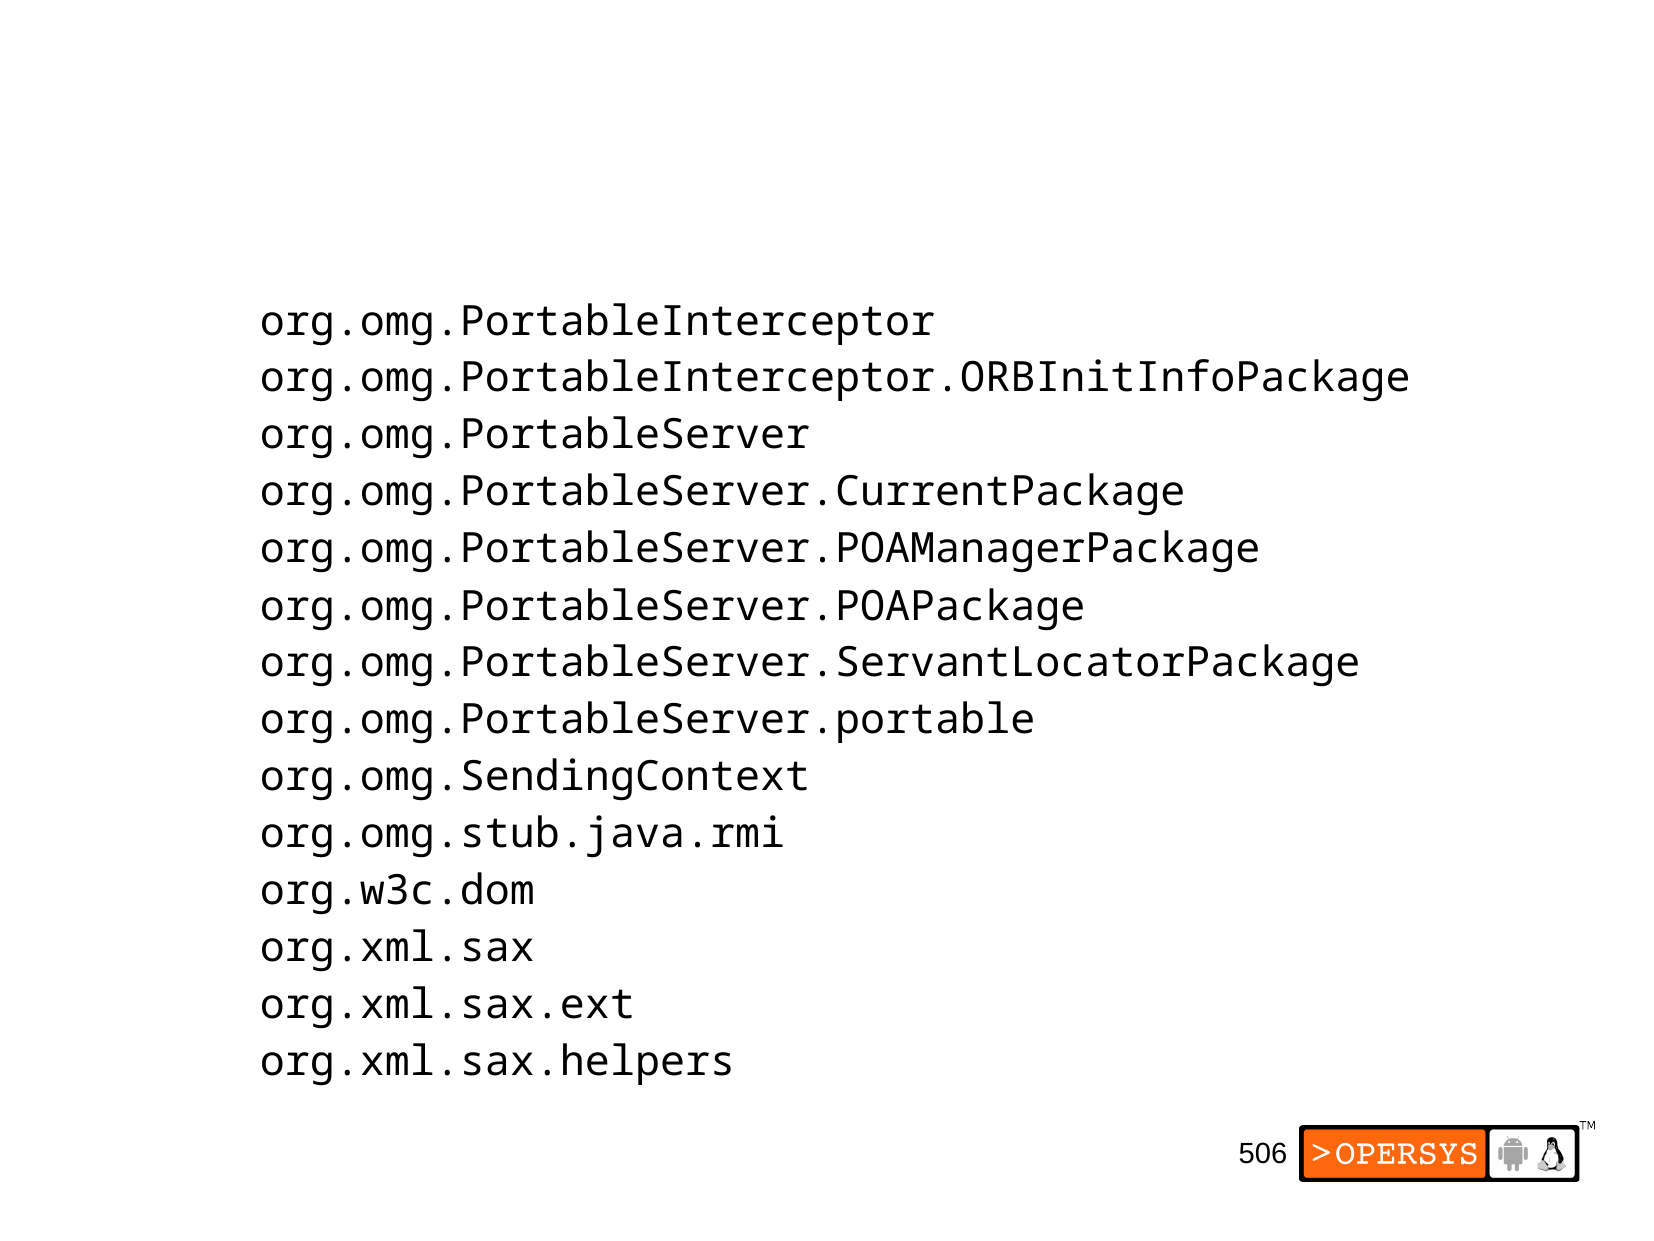

# org.omg.PortableInterceptor
org.omg.PortableInterceptor.ORBInitInfoPackage
org.omg.PortableServer
org.omg.PortableServer.CurrentPackage
org.omg.PortableServer.POAManagerPackage
org.omg.PortableServer.POAPackage
org.omg.PortableServer.ServantLocatorPackage
org.omg.PortableServer.portable
org.omg.SendingContext
org.omg.stub.java.rmi
org.w3c.dom
org.xml.sax
org.xml.sax.ext
org.xml.sax.helpers